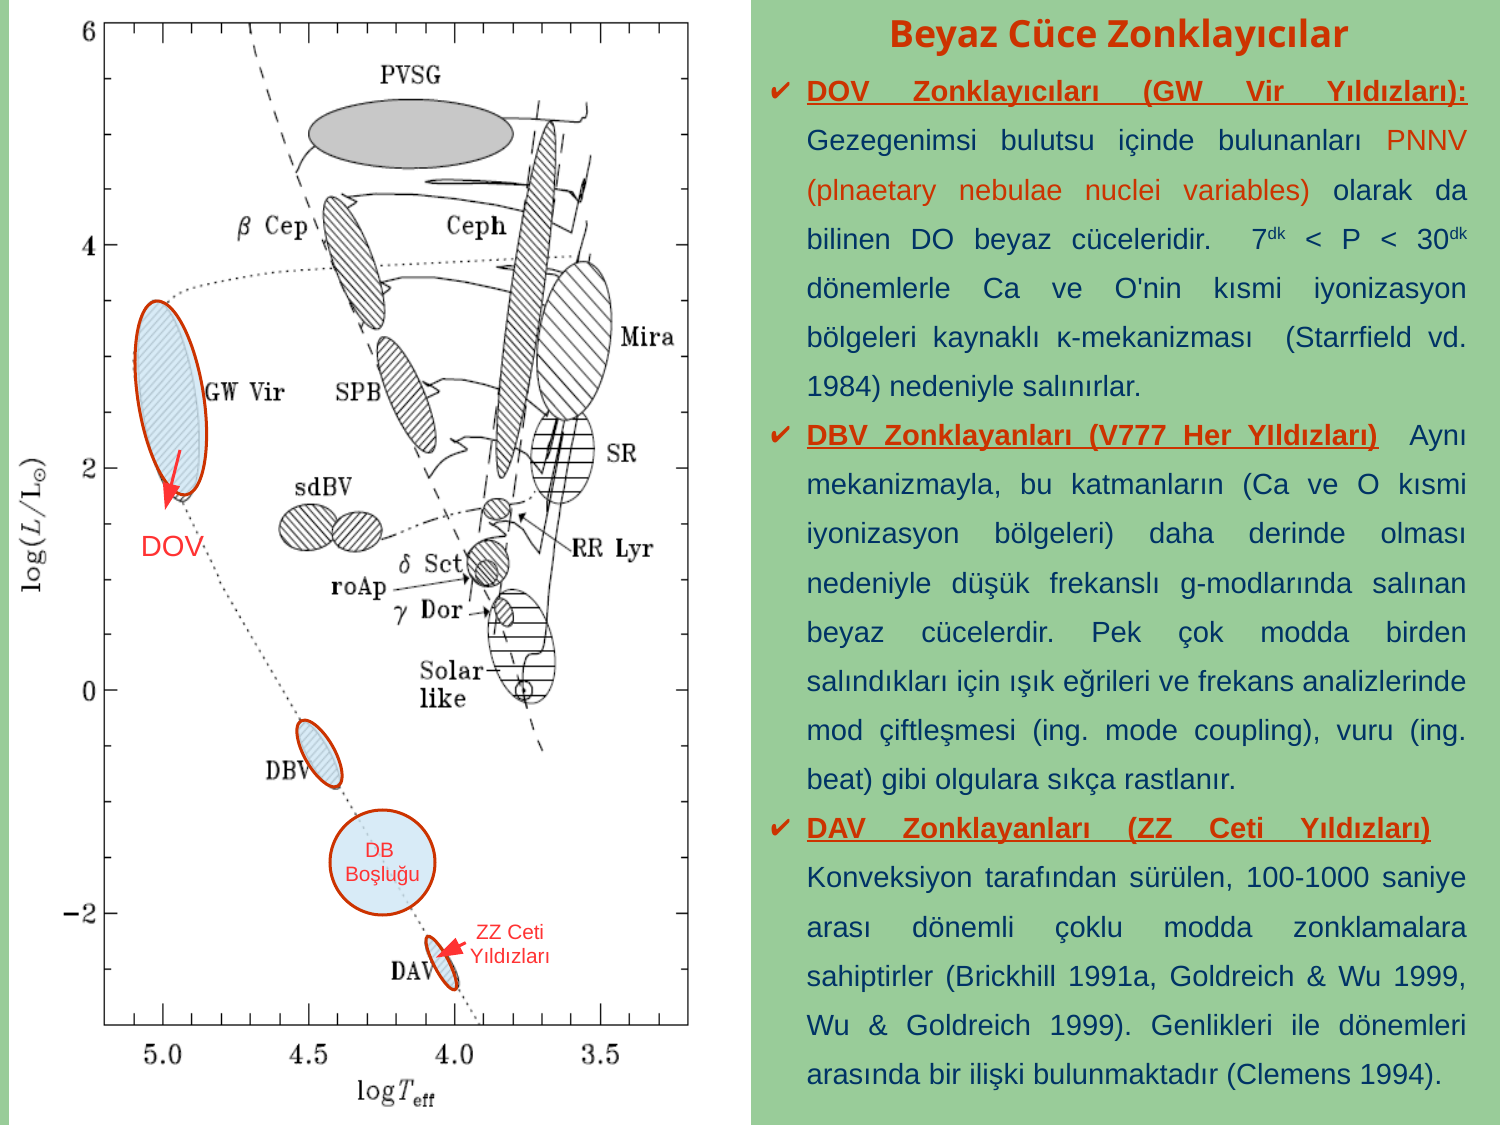

Beyaz Cüce Zonklayıcılar
DOV Zonklayıcıları (GW Vir Yıldızları): Gezegenimsi bulutsu içinde bulunanları PNNV (plnaetary nebulae nuclei variables) olarak da bilinen DO beyaz cüceleridir. 7dk < P < 30dk dönemlerle Ca ve O'nin kısmi iyonizasyon bölgeleri kaynaklı κ-mekanizması (Starrfield vd. 1984) nedeniyle salınırlar.
DBV Zonklayanları (V777 Her YIldızları) Aynı mekanizmayla, bu katmanların (Ca ve O kısmi iyonizasyon bölgeleri) daha derinde olması nedeniyle düşük frekanslı g-modlarında salınan beyaz cücelerdir. Pek çok modda birden salındıkları için ışık eğrileri ve frekans analizlerinde mod çiftleşmesi (ing. mode coupling), vuru (ing. beat) gibi olgulara sıkça rastlanır.
DAV Zonklayanları (ZZ Ceti Yıldızları) Konveksiyon tarafından sürülen, 100-1000 saniye arası dönemli çoklu modda zonklamalara sahiptirler (Brickhill 1991a, Goldreich & Wu 1999, Wu & Goldreich 1999). Genlikleri ile dönemleri arasında bir ilişki bulunmaktadır (Clemens 1994).
DOV
DB
Boşluğu
ZZ Ceti Yıldızları